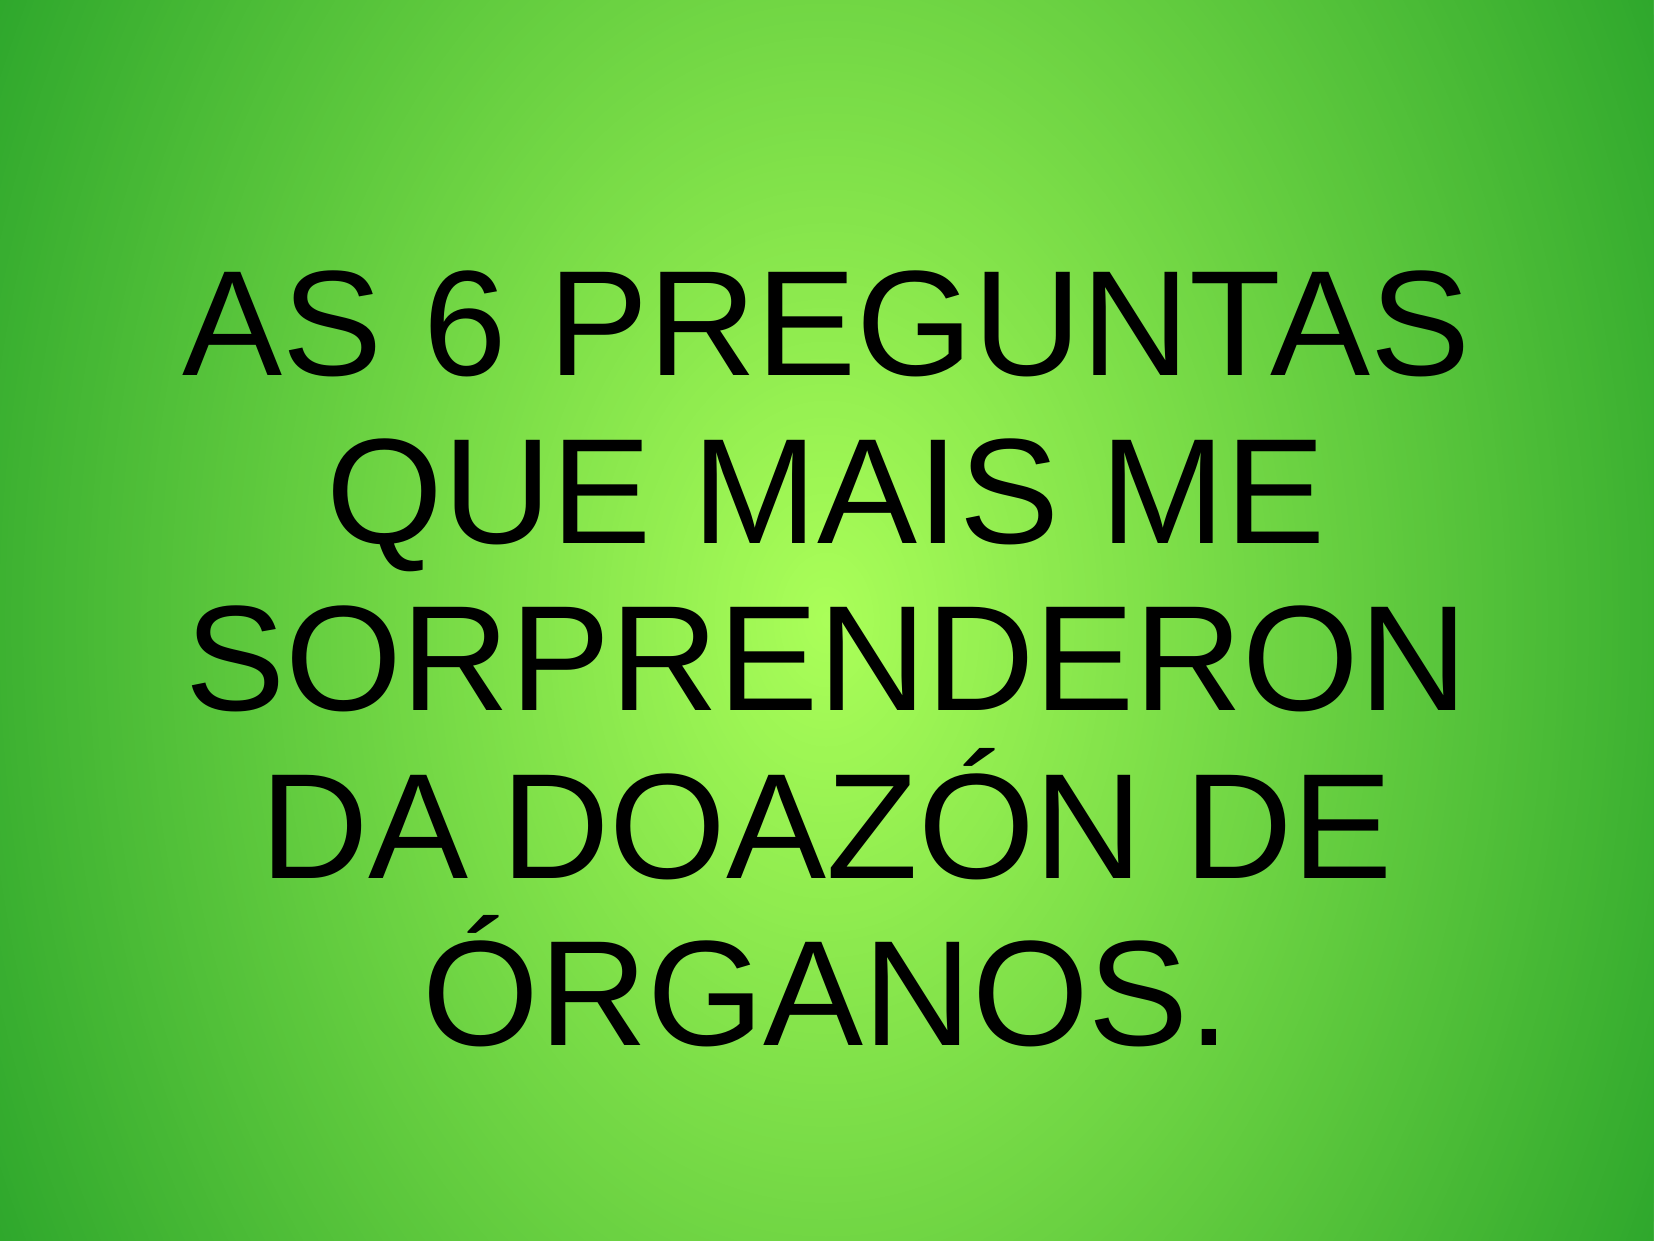

# AS 6 PREGUNTAS QUE MAIS ME SORPRENDERON DA DOAZÓN DE ÓRGANOS.